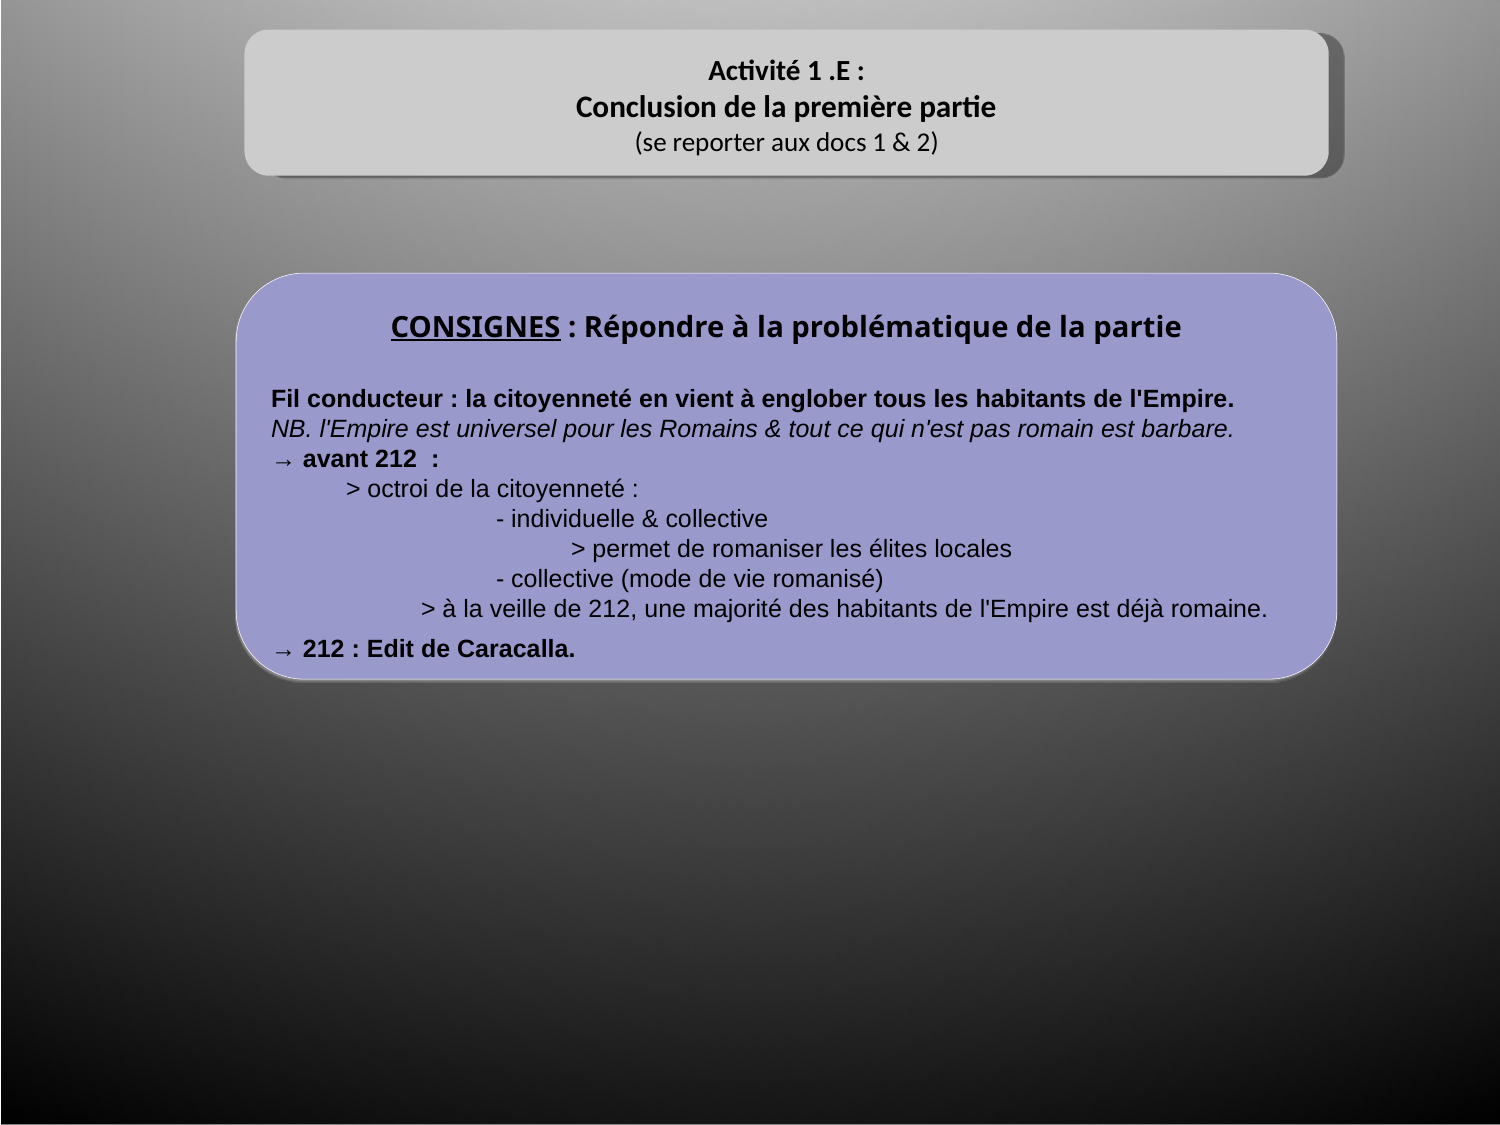

Activité 1 .E :
Conclusion de la première partie
(se reporter aux docs 1 & 2)
CONSIGNES : Répondre à la problématique de la partie
Fil conducteur : la citoyenneté en vient à englober tous les habitants de l'Empire.
NB. l'Empire est universel pour les Romains & tout ce qui n'est pas romain est barbare.
→ avant 212 :
	> octroi de la citoyenneté :
			- individuelle & collective
				> permet de romaniser les élites locales
			- collective (mode de vie romanisé)
		> à la veille de 212, une majorité des habitants de l'Empire est déjà romaine.
→ 212 : Edit de Caracalla.